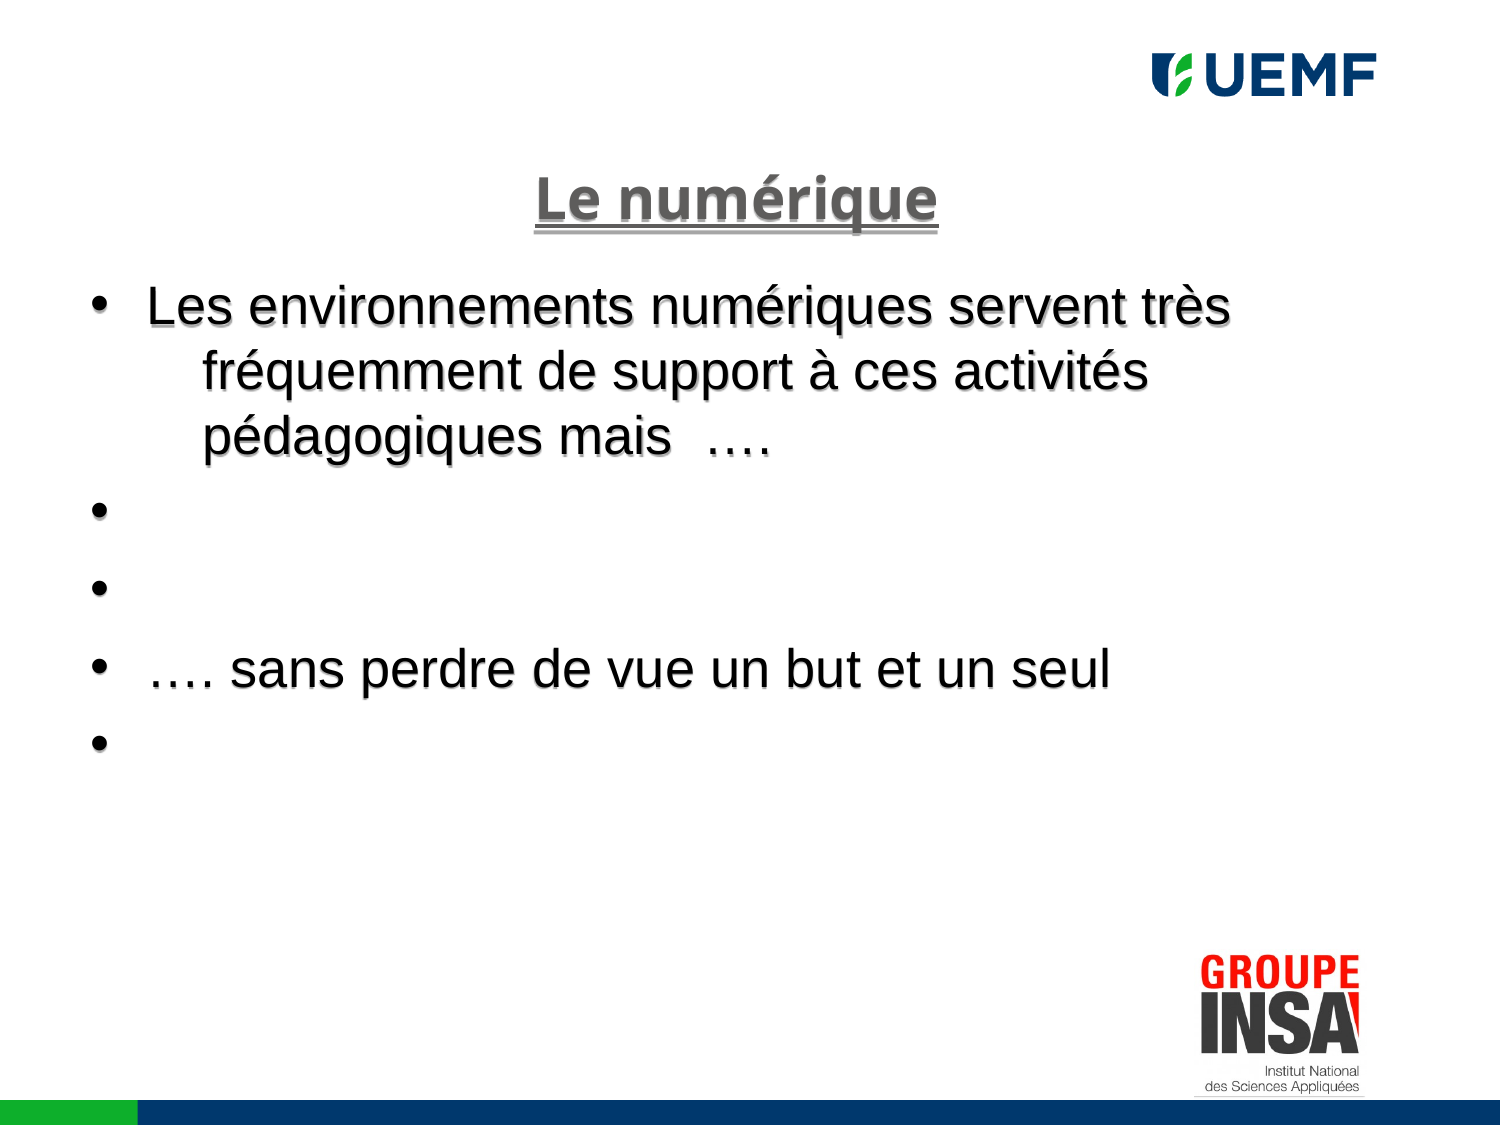

# Le numérique
Les environnements numériques servent très fréquemment de support à ces activités pédagogiques mais ….
…. sans perdre de vue un but et un seul